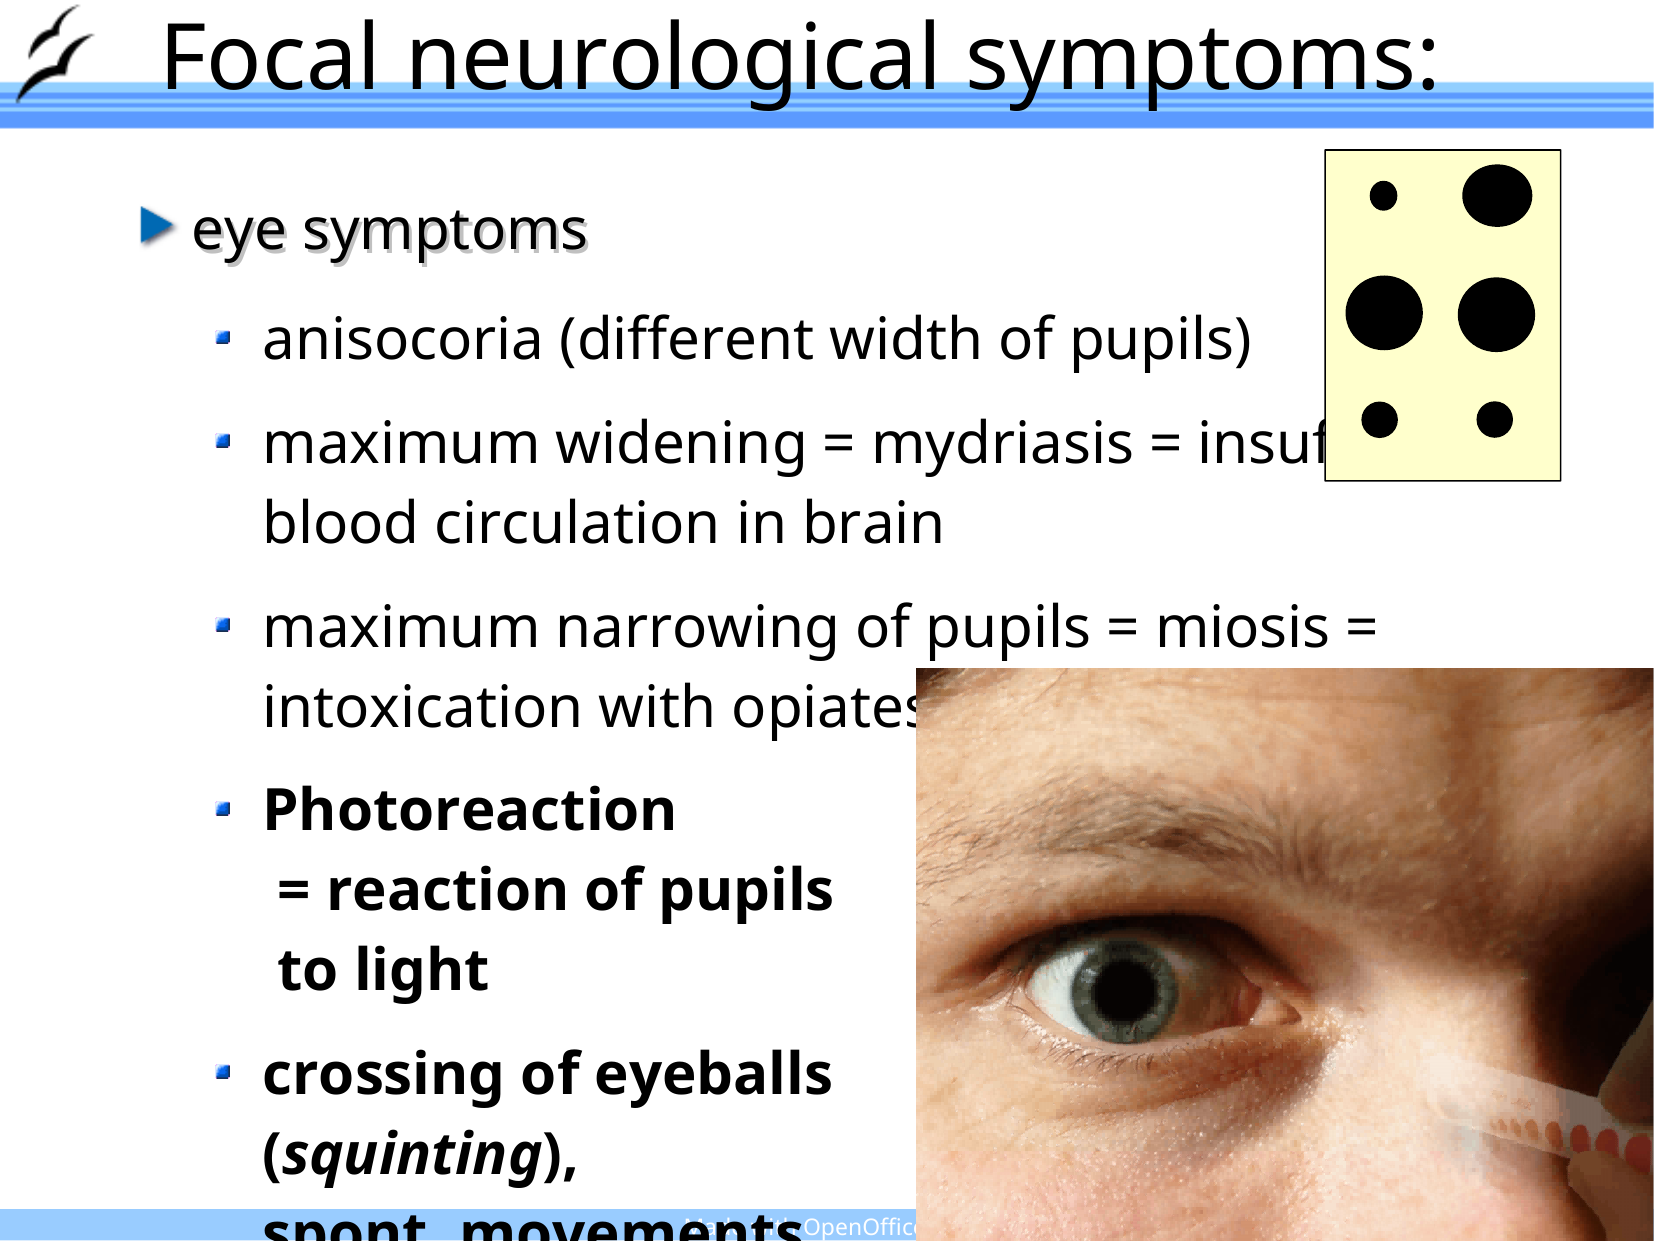

# Focal neurological symptoms:
eye symptoms
anisocoria (different width of pupils)
maximum widening = mydriasis = insufficient blood circulation in brain
maximum narrowing of pupils = miosis = intoxication with opiates
Photoreaction
 = reaction of pupils
 to light
crossing of eyeballs
(squinting),
spont. movements